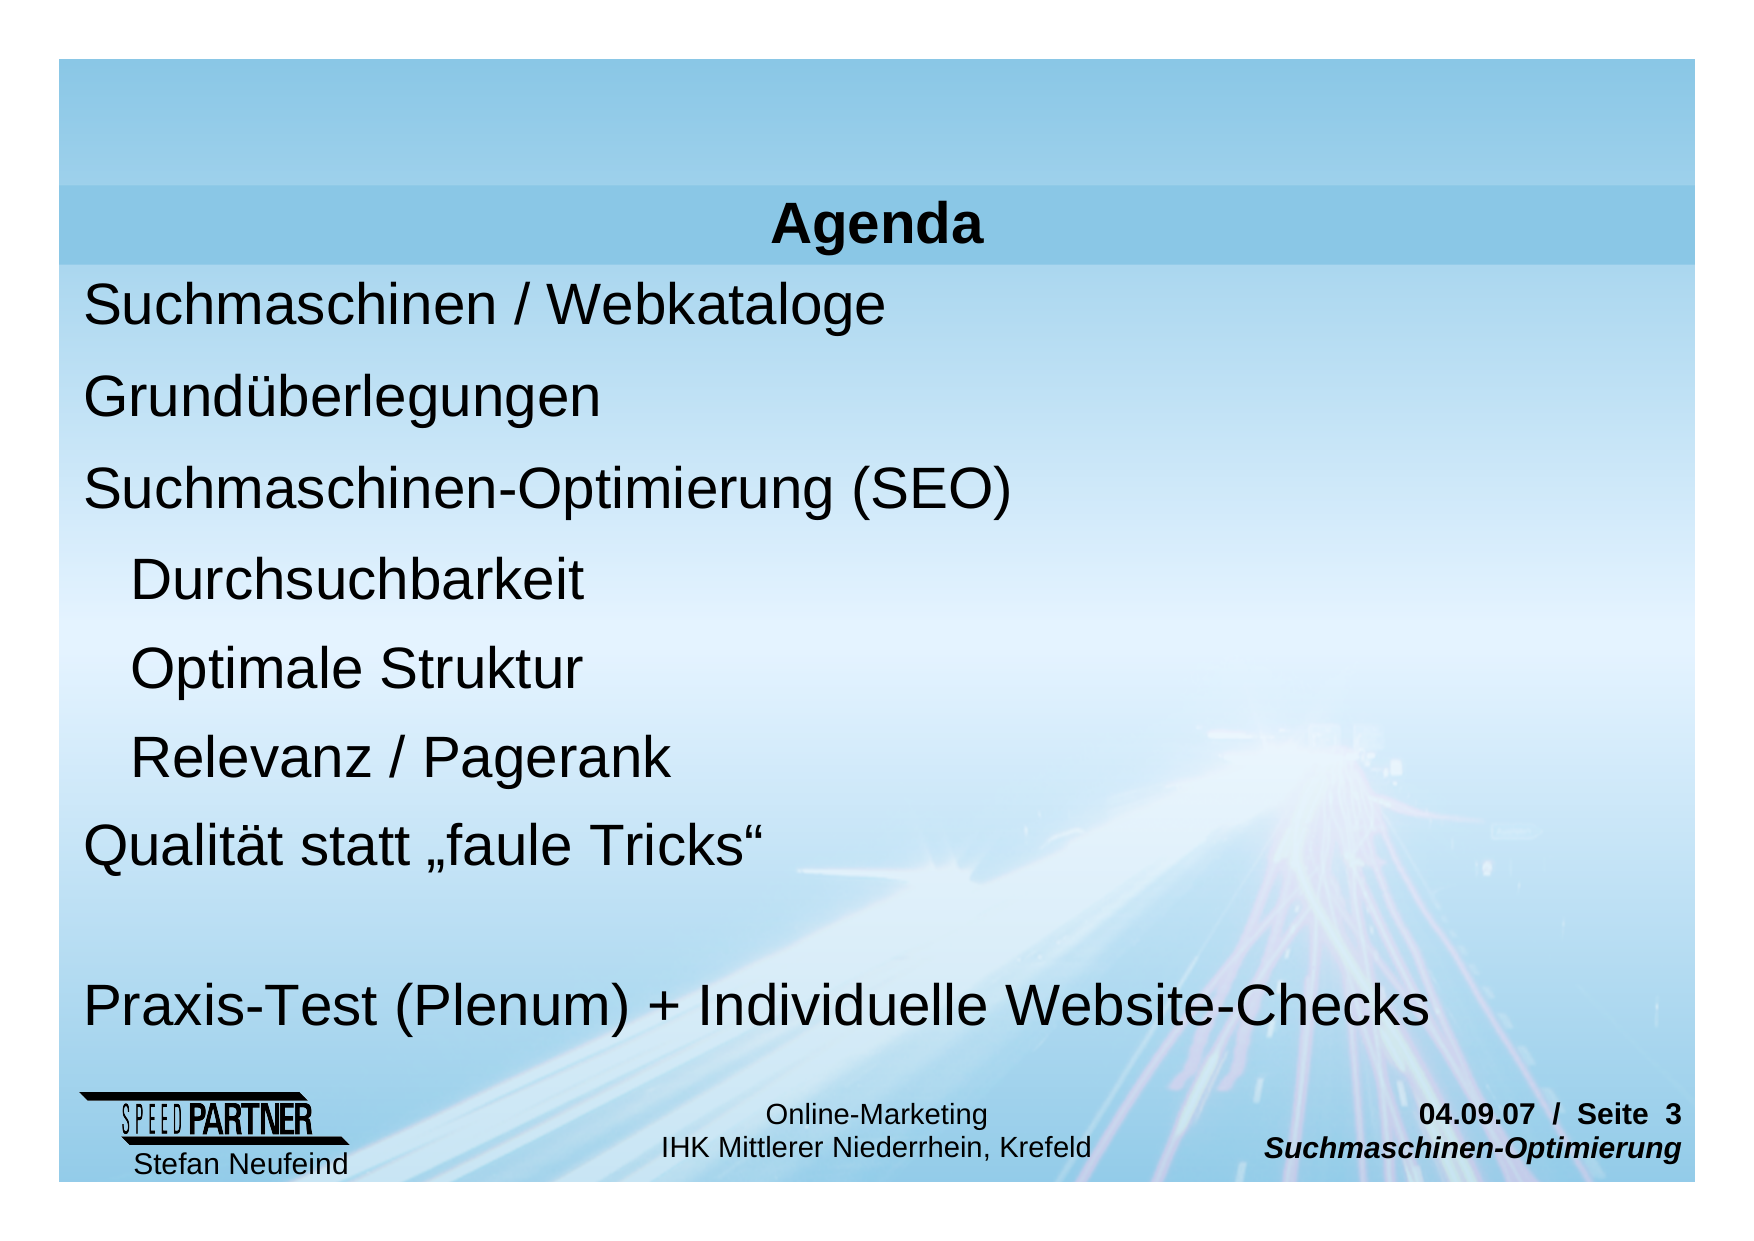

# Agenda
Suchmaschinen / Webkataloge
Grundüberlegungen
Suchmaschinen-Optimierung (SEO)
Durchsuchbarkeit
Optimale Struktur
Relevanz / Pagerank
Qualität statt „faule Tricks“
Praxis-Test (Plenum) + Individuelle Website-Checks